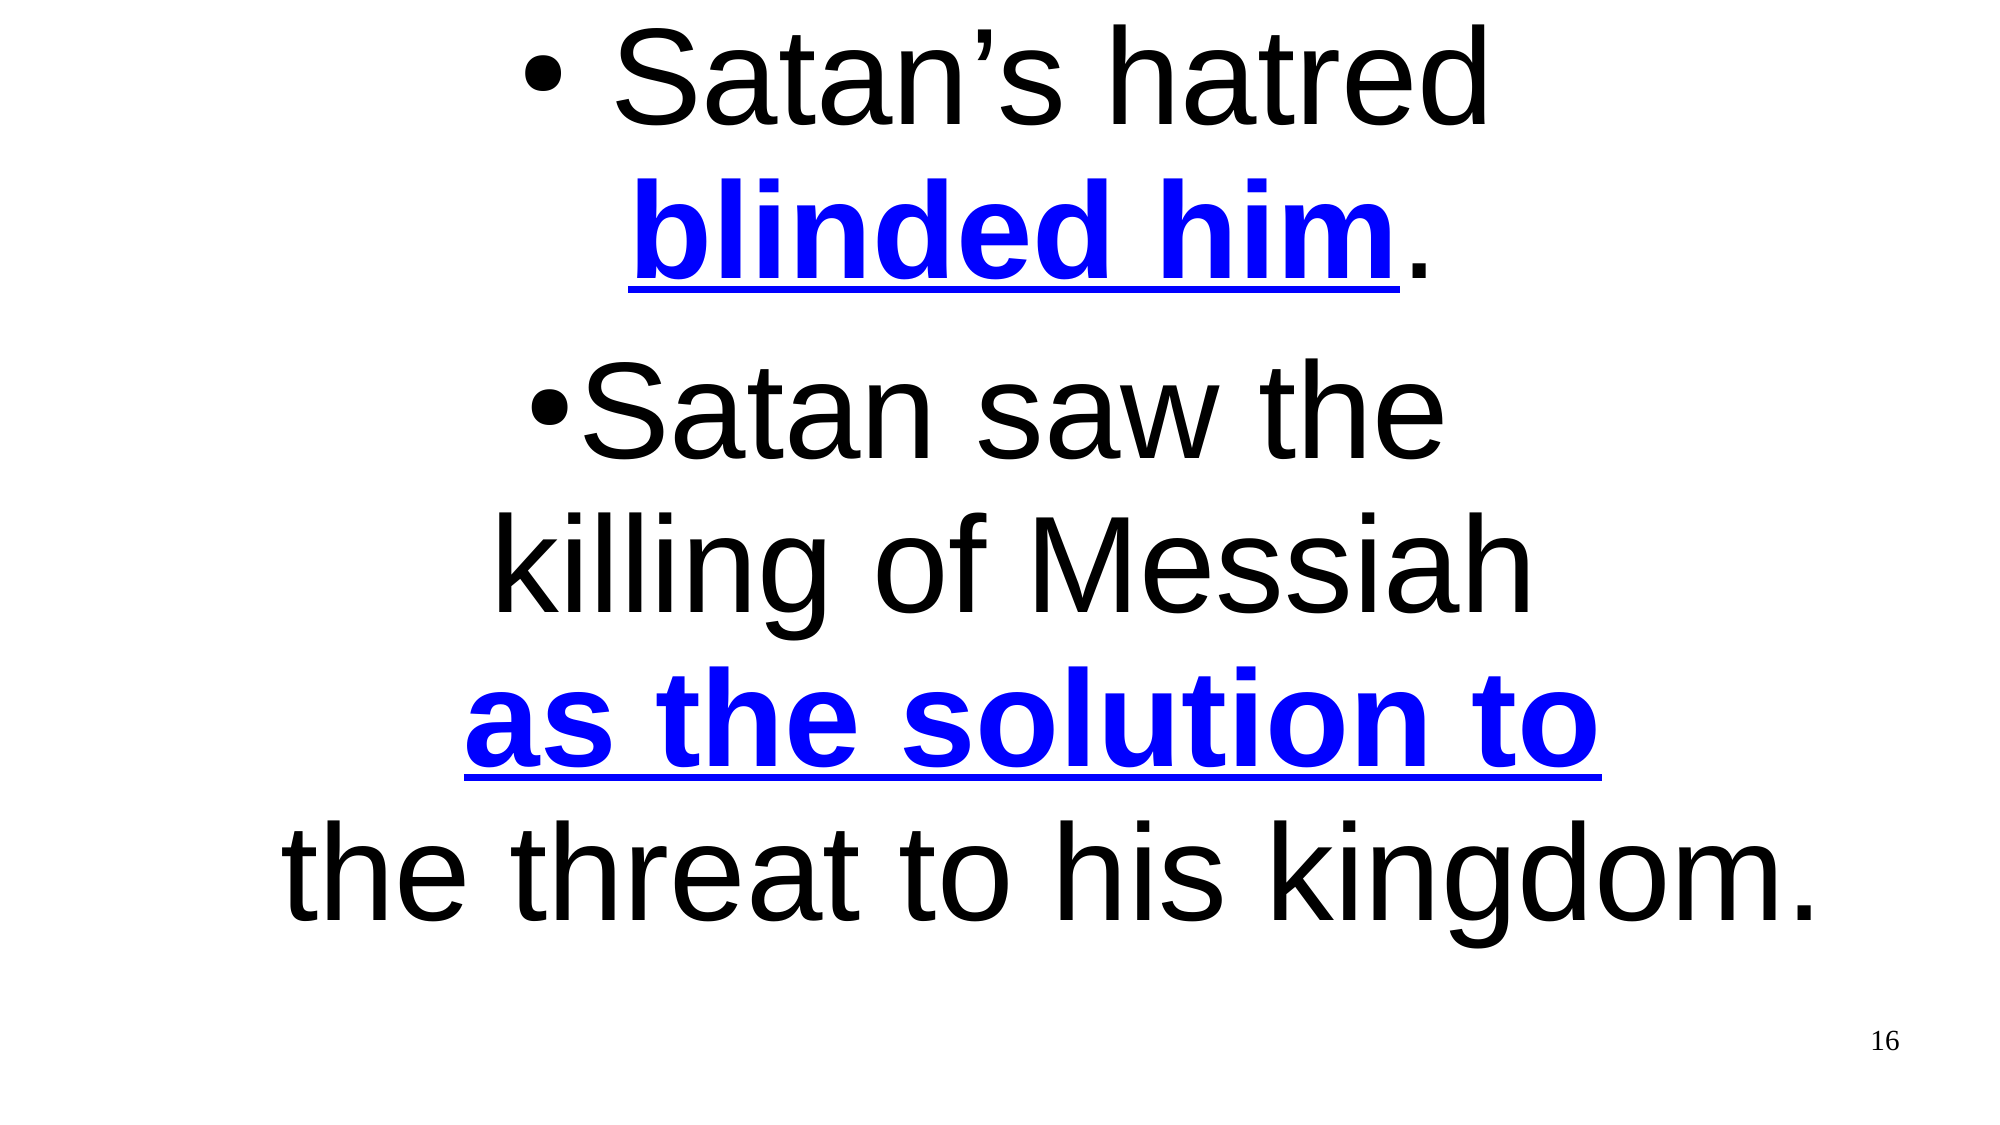

# Satan’s hatred blinded him.
Satan saw the
killing of Messiah
as the solution to
 the threat to his kingdom.
16